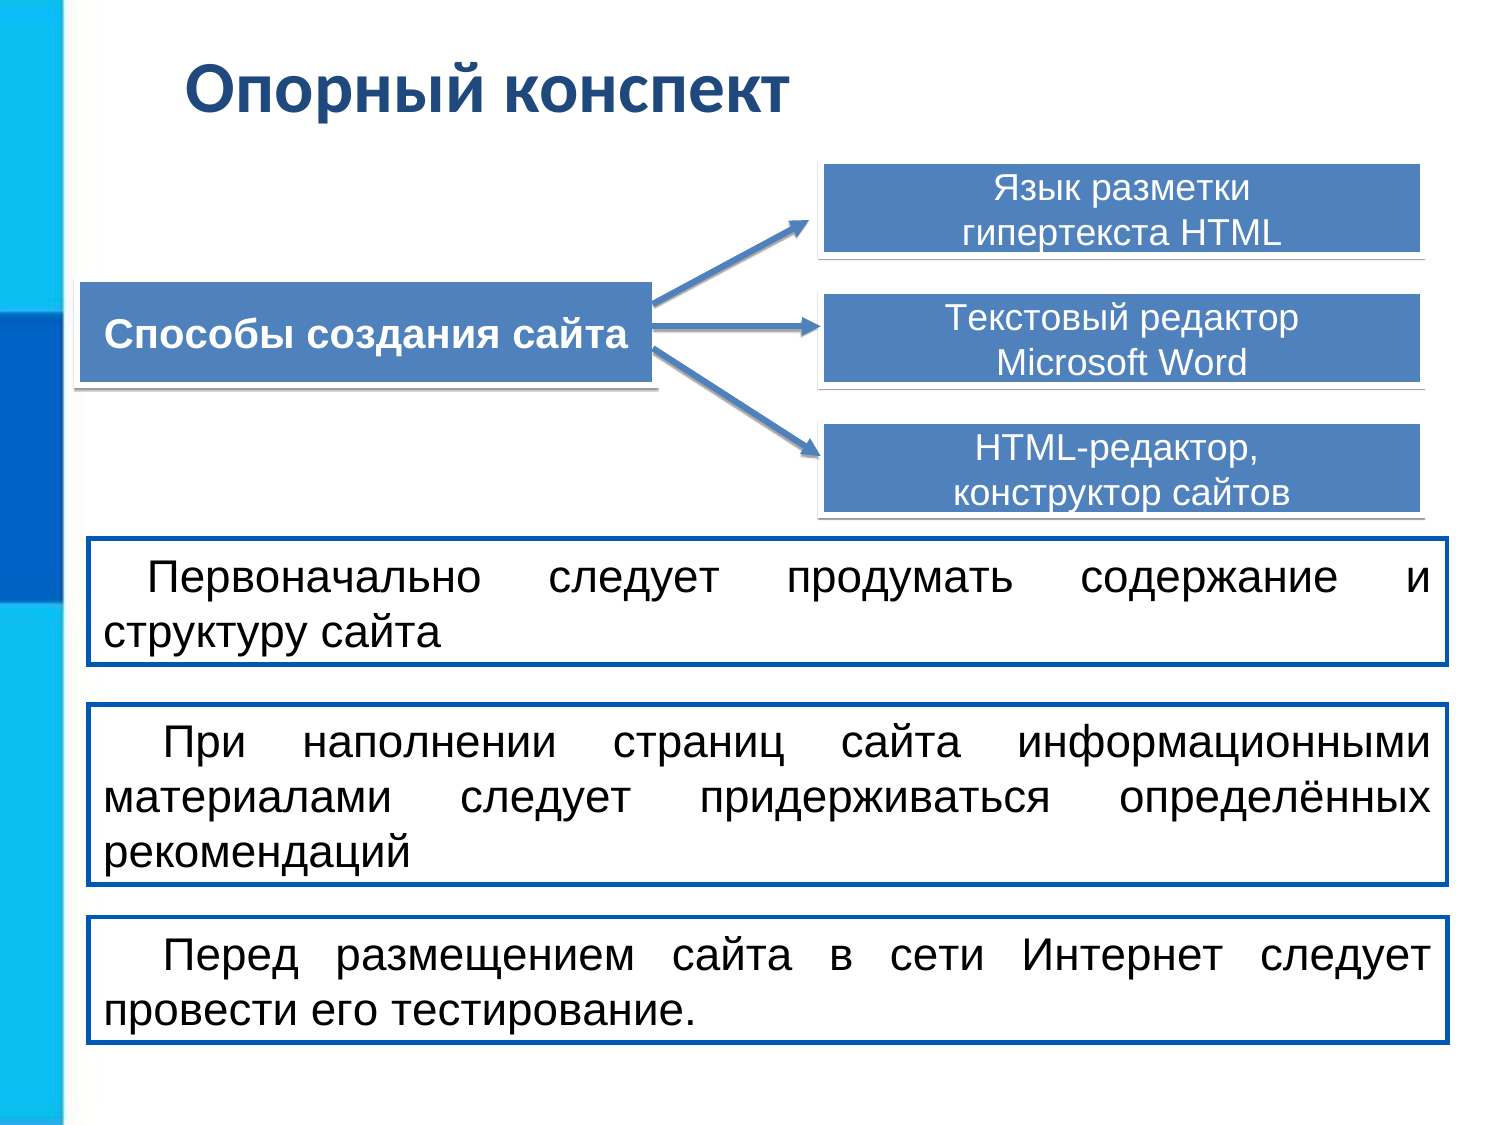

Опорный конспект
Язык разметки
гипертекста HTML
Способы создания сайта
Текстовый редактор
Microsoft Word
HTML-редактор,
конструктор сайтов
Первоначально следует продумать содержание и структуру сайта
При наполнении страниц сайта информационными материалами следует придерживаться определённых рекомендаций
Перед размещением сайта в сети Интернет следует провести его тестирование.